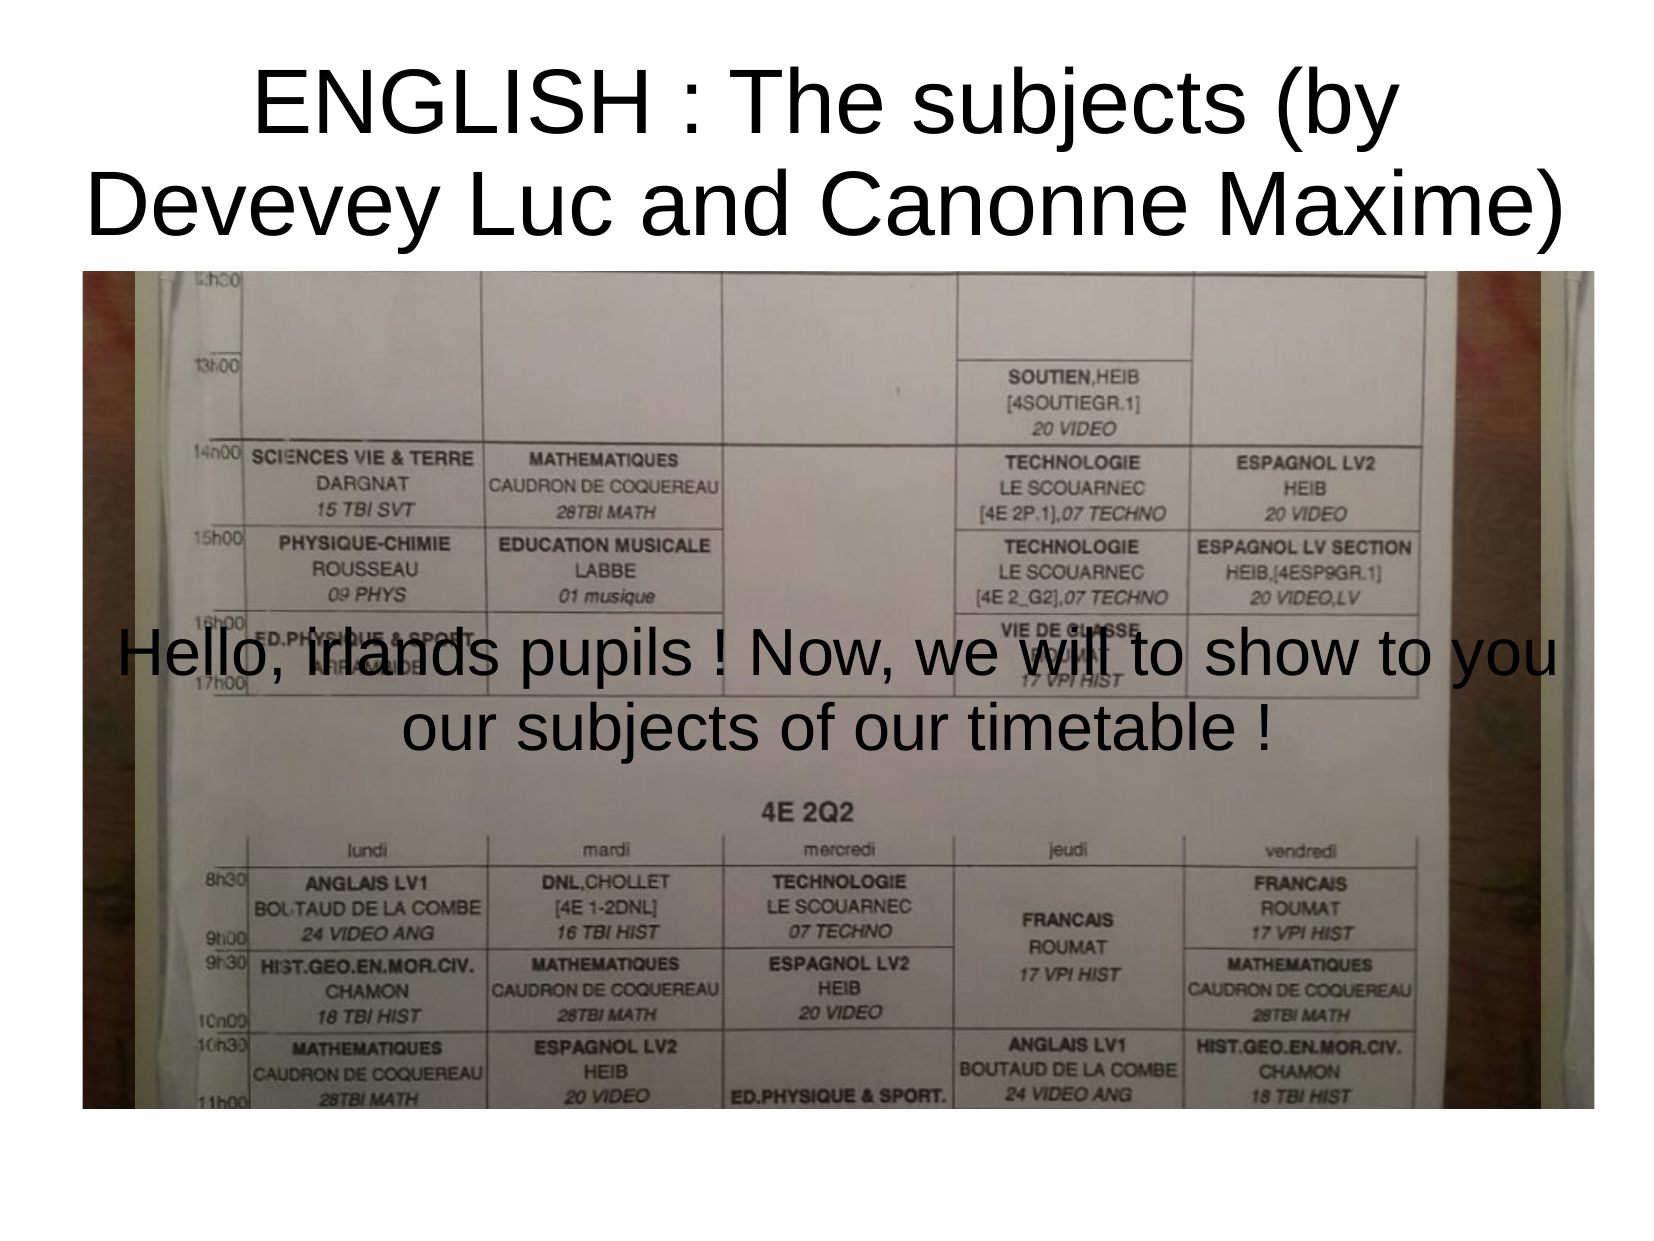

# ENGLISH : The subjects (by Devevey Luc and Canonne Maxime)
Hello, irlands pupils ! Now, we will to show to you our subjects of our timetable !